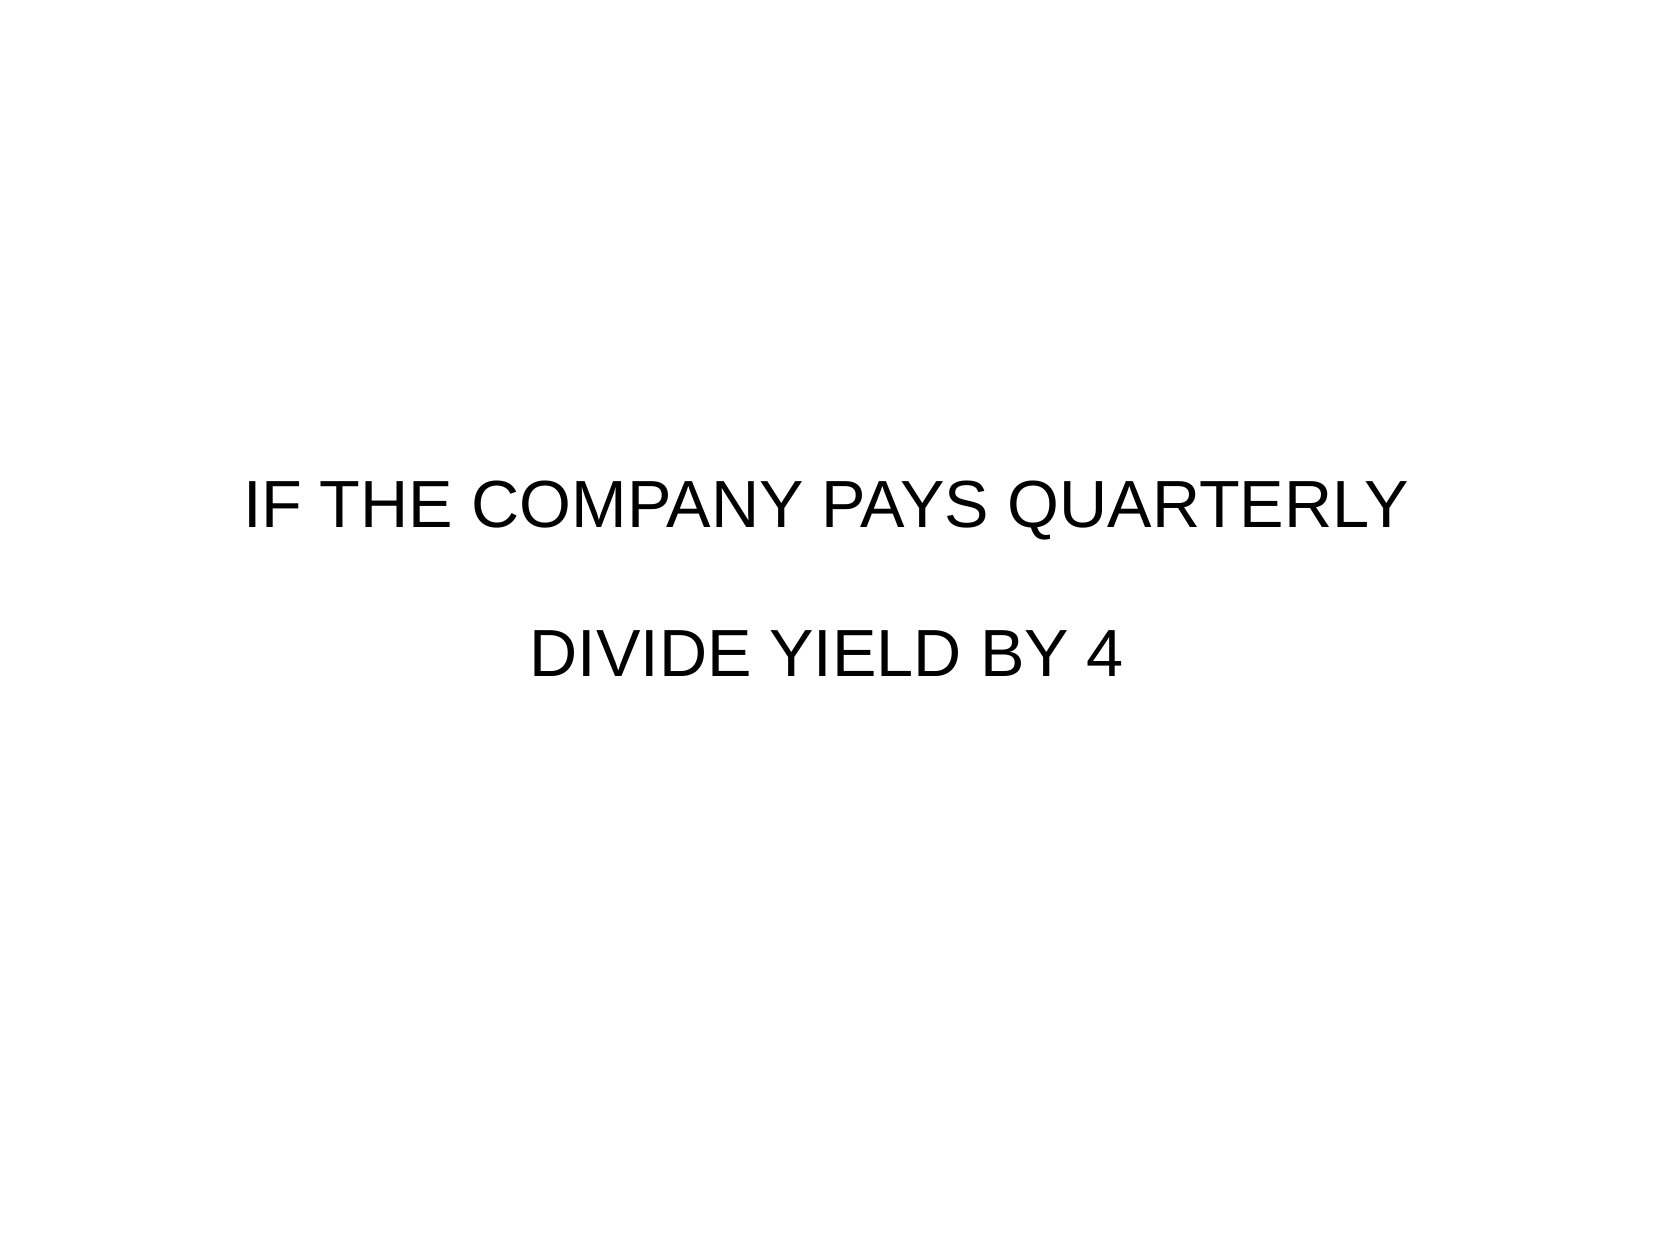

# IF THE COMPANY PAYS QUARTERLY
DIVIDE YIELD BY 4